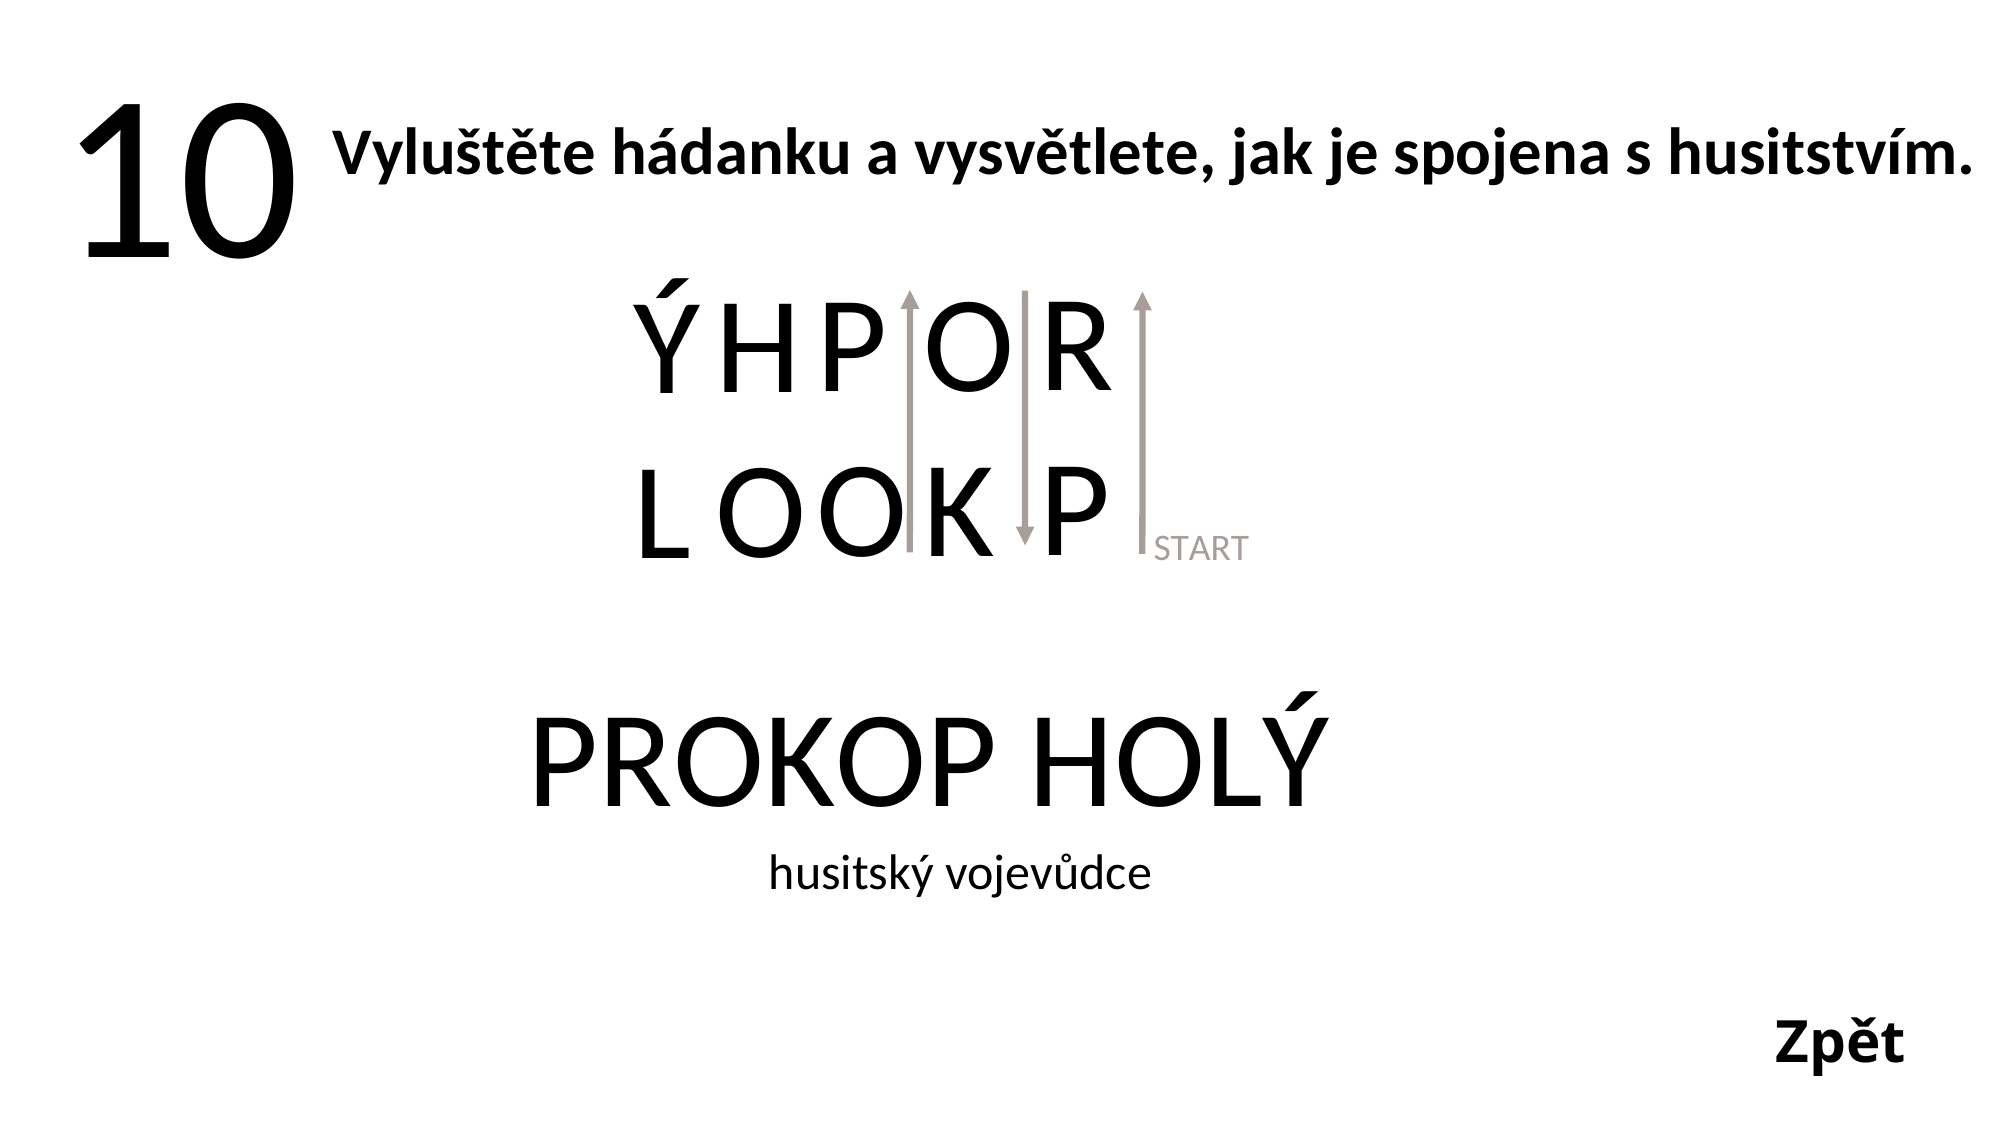

10
Vyluštěte hádanku a vysvětlete, jak je spojena s husitstvím.
R
P
P
O
O
K
H
O
Ý
L
START
PROKOP HOLÝ
husitský vojevůdce
Zpět